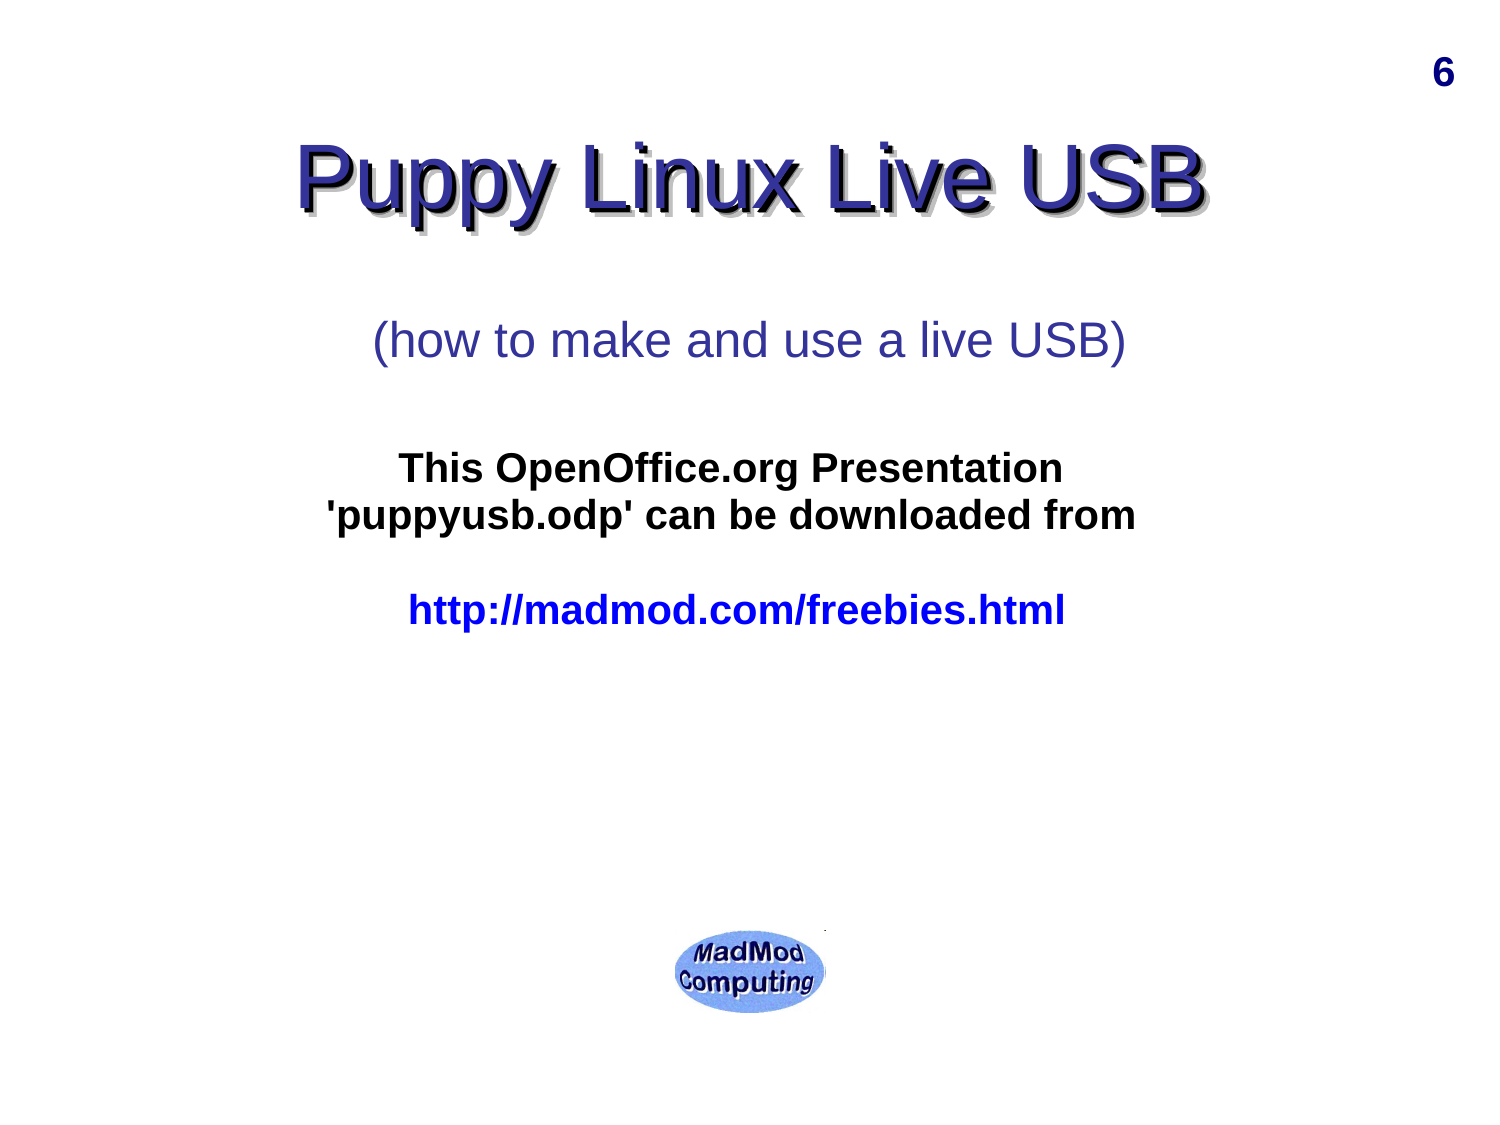

6
Puppy Linux Live USB
(how to make and use a live USB)
# This OpenOffice.org Presentation
'puppyusb.odp' can be downloaded from
 http://madmod.com/freebies.html